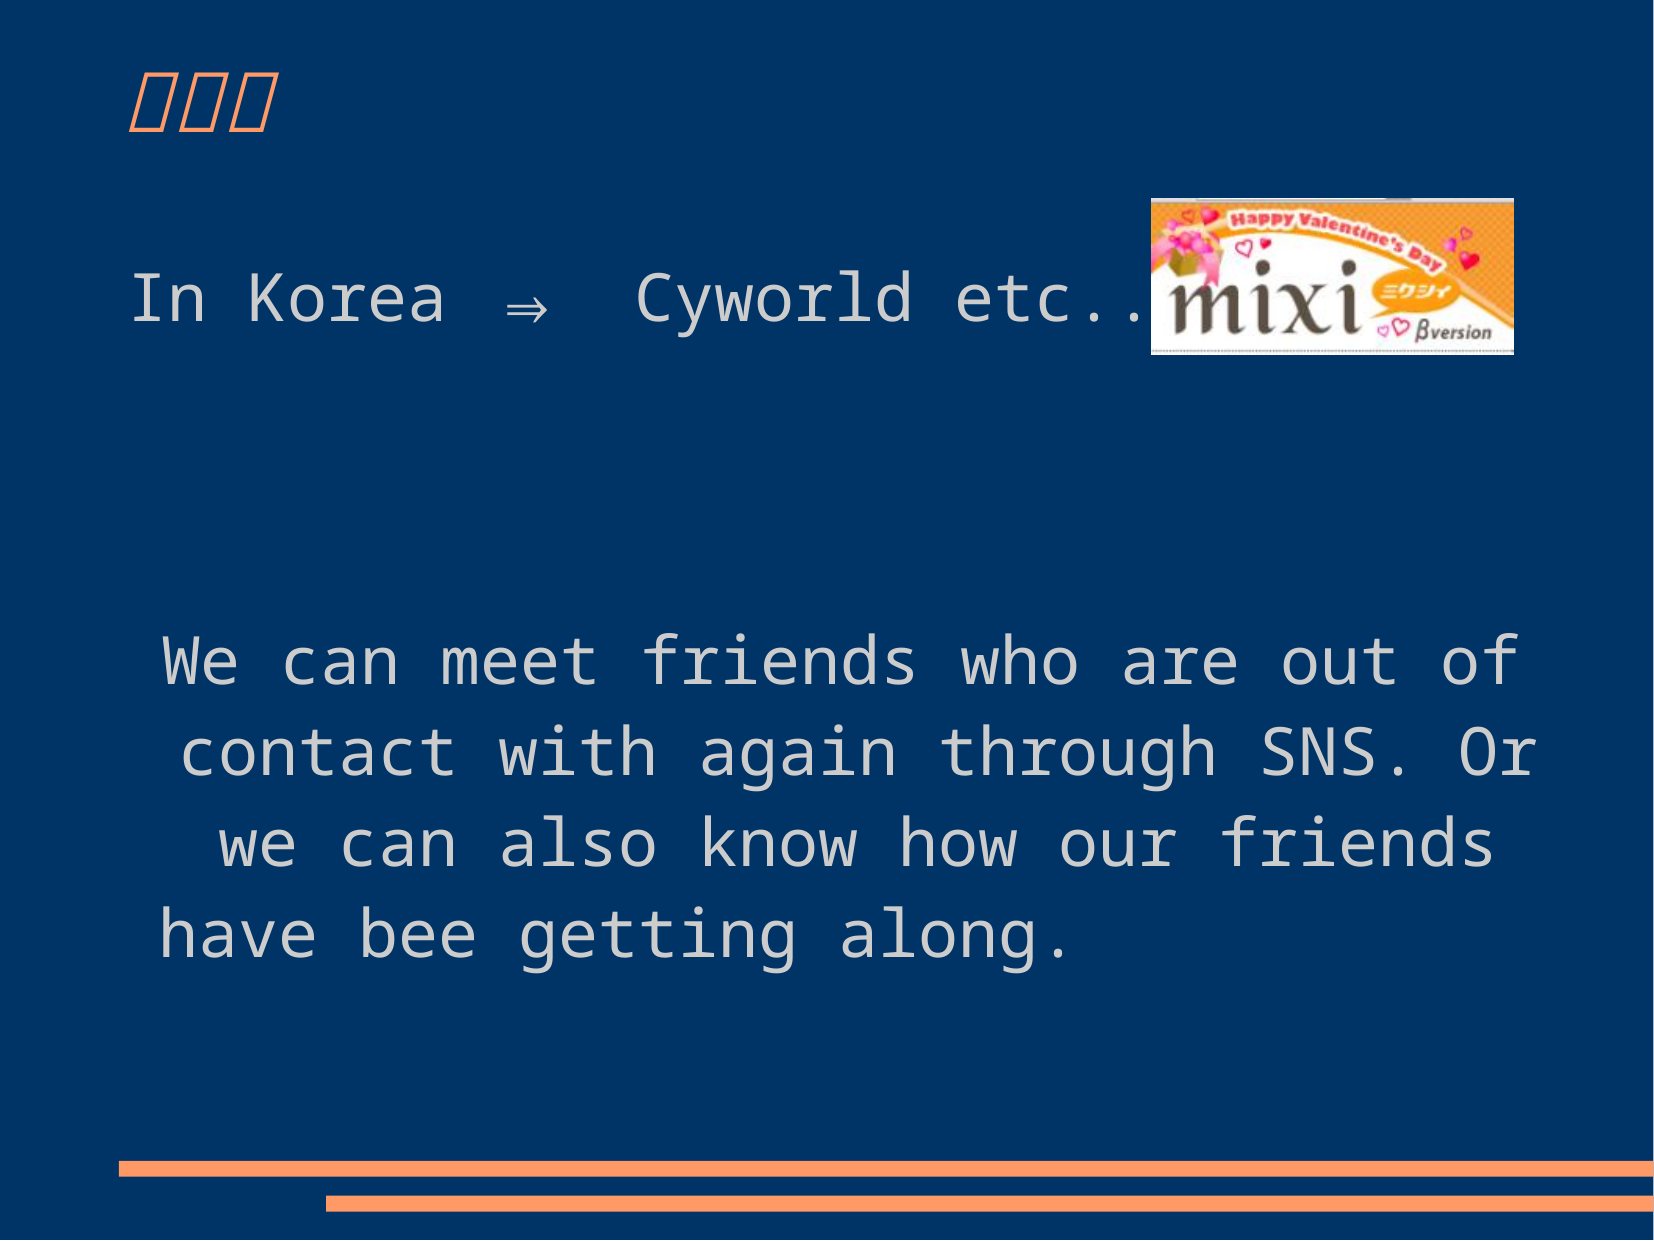

In Japan ⇒　mixi, GREE etc...
In Korea ⇒　Cyworld etc...
We can meet friends who are out of contact with again through SNS. Or we can also know how our friends have bee getting along.
# ＳＮＳ